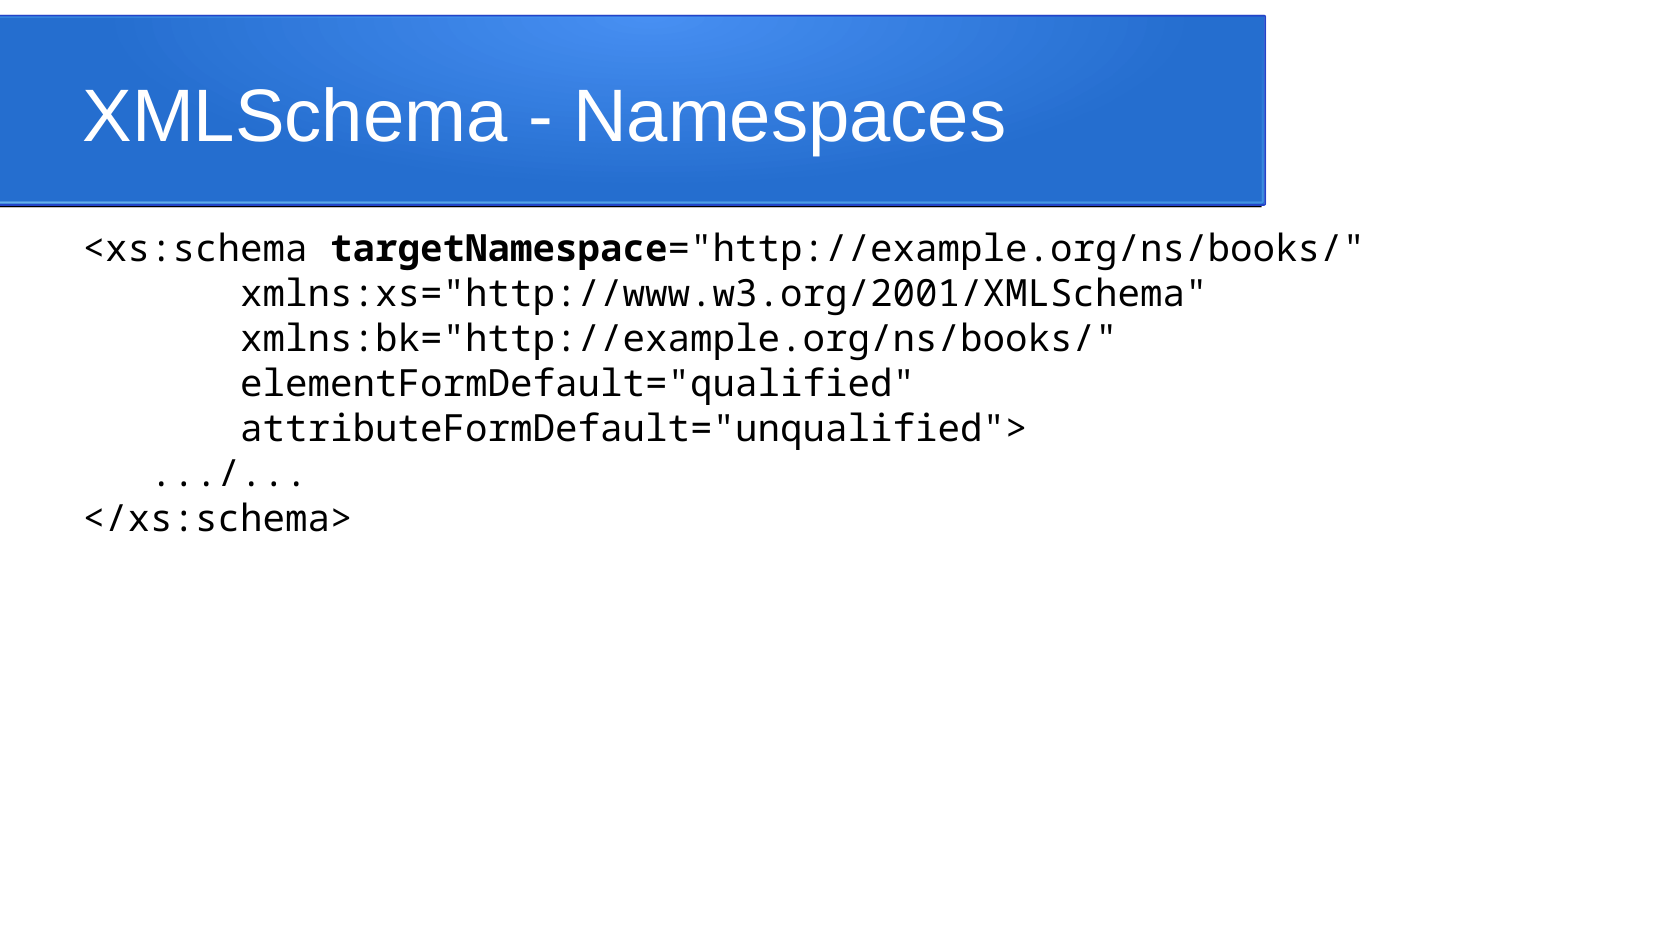

XMLSchema - Namespaces
<xs:schema targetNamespace="http://example.org/ns/books/"
 xmlns:xs="http://www.w3.org/2001/XMLSchema"
 xmlns:bk="http://example.org/ns/books/"
 elementFormDefault="qualified"
 attributeFormDefault="unqualified">
 .../...
</xs:schema>